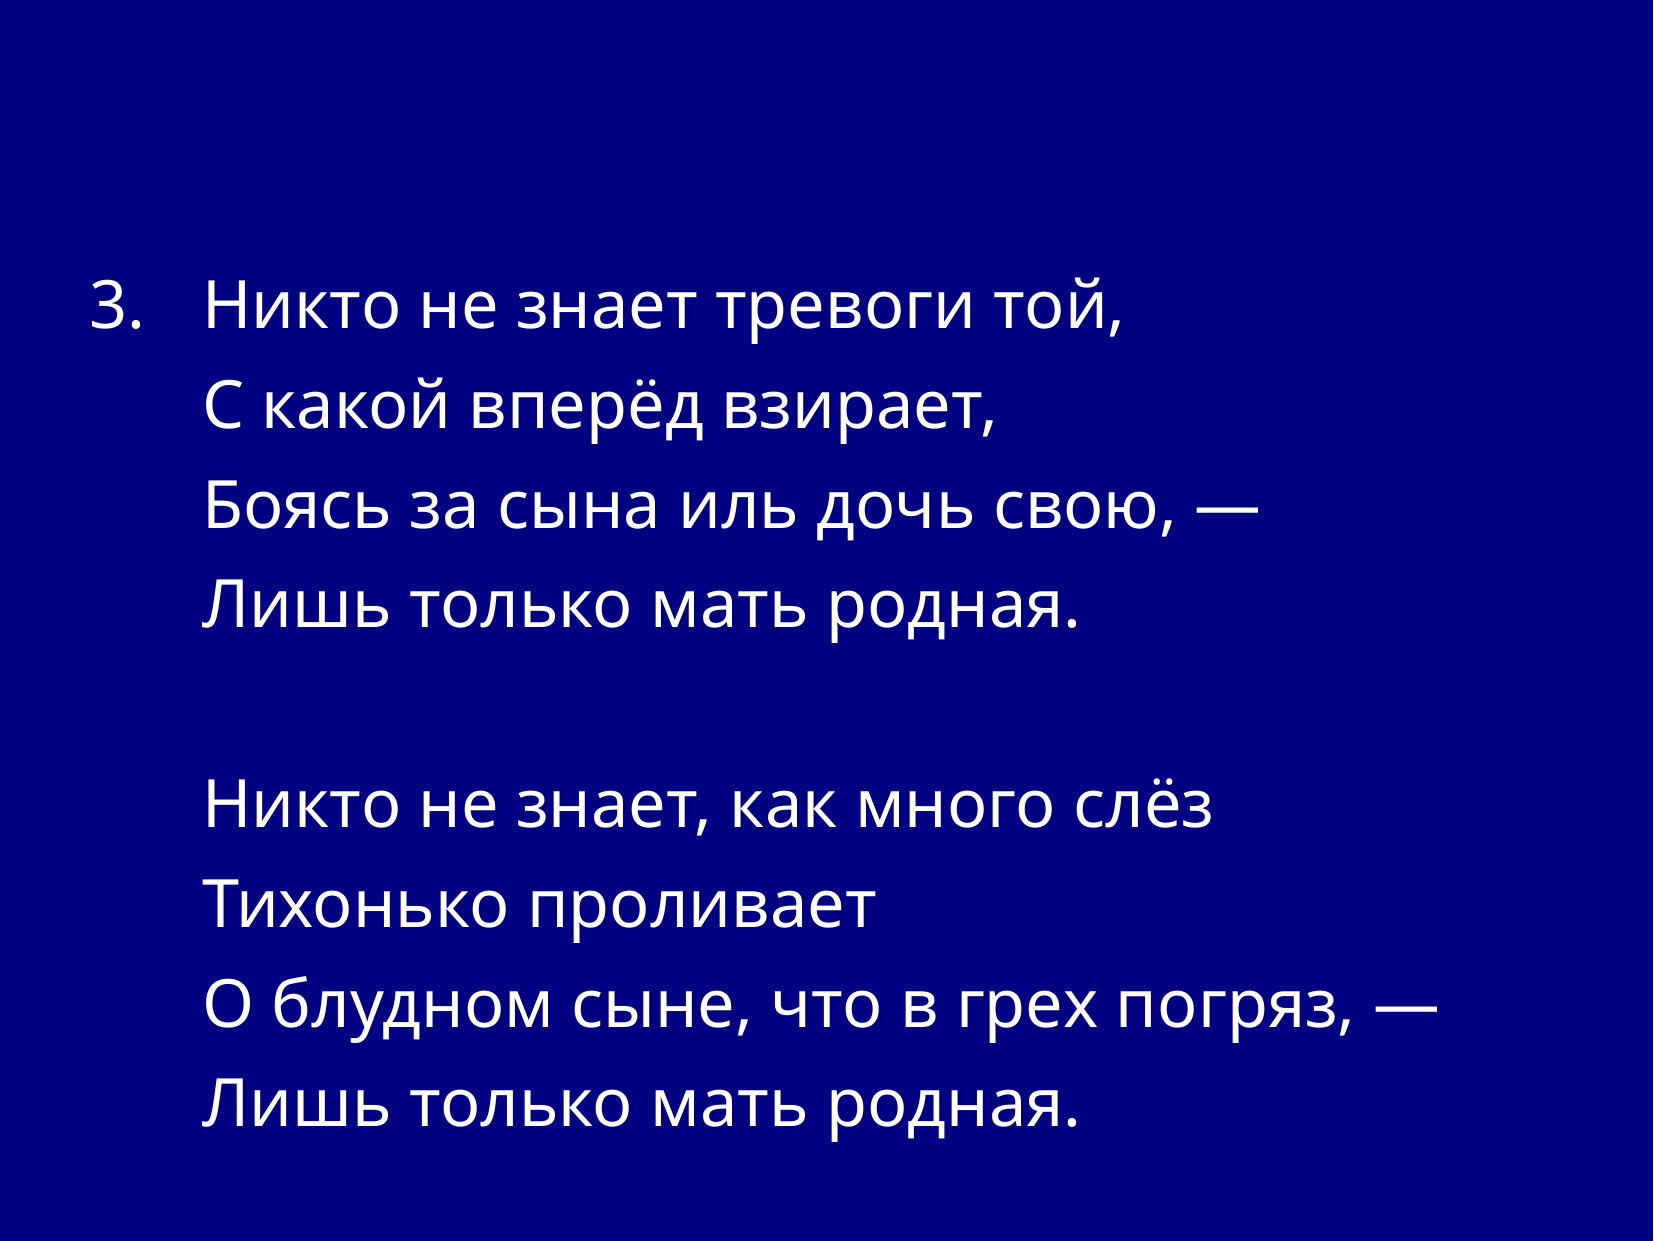

3.	Никто не знает тревоги той,
	С какой вперёд взирает,
	Боясь за сына иль дочь свою, —
	Лишь только мать родная.
	Никто не знает, как много слёз
	Тихонько проливает
	О блудном сыне, что в грех погряз, —
	Лишь только мать родная.